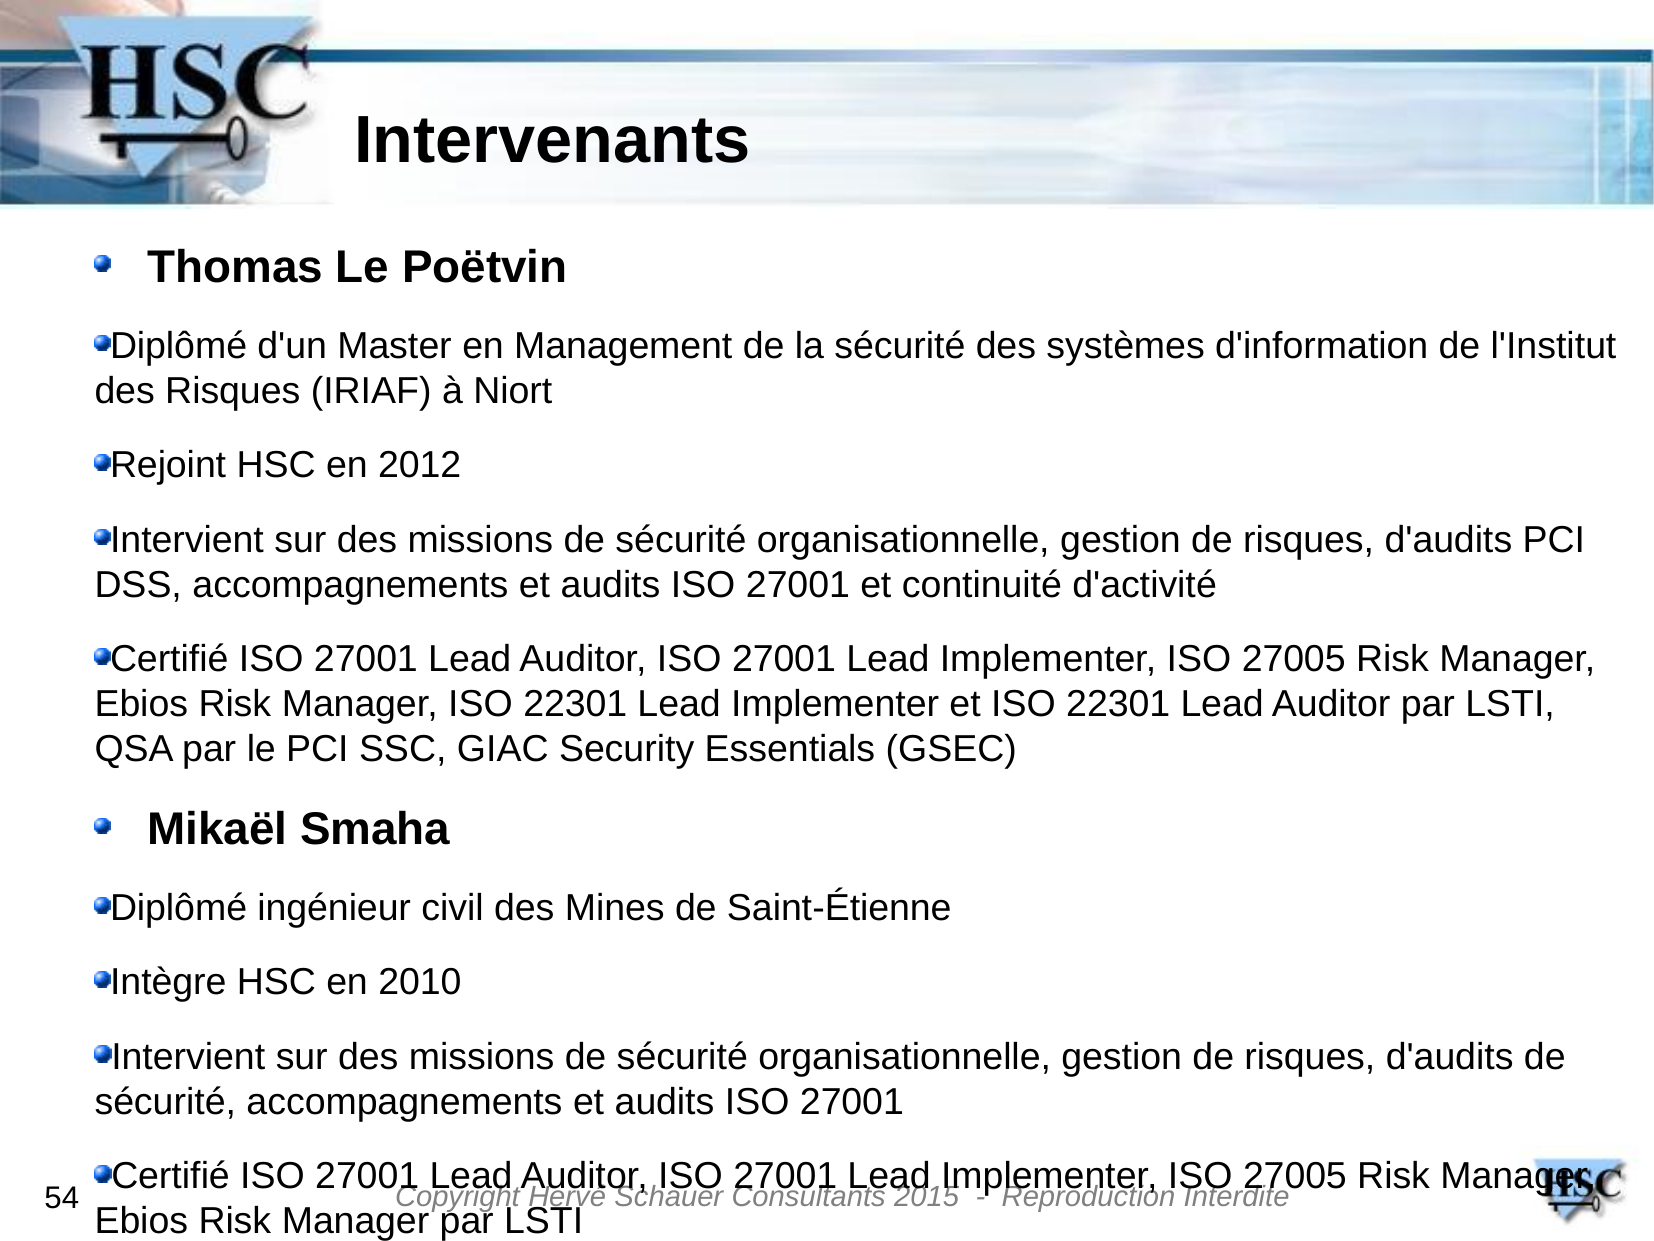

# Intervenants
Thomas Le Poëtvin
Diplômé d'un Master en Management de la sécurité des systèmes d'information de l'Institut des Risques (IRIAF) à Niort
Rejoint HSC en 2012
Intervient sur des missions de sécurité organisationnelle, gestion de risques, d'audits PCI DSS, accompagnements et audits ISO 27001 et continuité d'activité
Certifié ISO 27001 Lead Auditor, ISO 27001 Lead Implementer, ISO 27005 Risk Manager, Ebios Risk Manager, ISO 22301 Lead Implementer et ISO 22301 Lead Auditor par LSTI, QSA par le PCI SSC, GIAC Security Essentials (GSEC)
Mikaël Smaha
Diplômé ingénieur civil des Mines de Saint-Étienne
Intègre HSC en 2010
Intervient sur des missions de sécurité organisationnelle, gestion de risques, d'audits de sécurité, accompagnements et audits ISO 27001
Certifié ISO 27001 Lead Auditor, ISO 27001 Lead Implementer, ISO 27005 Risk Manager, Ebios Risk Manager par LSTI